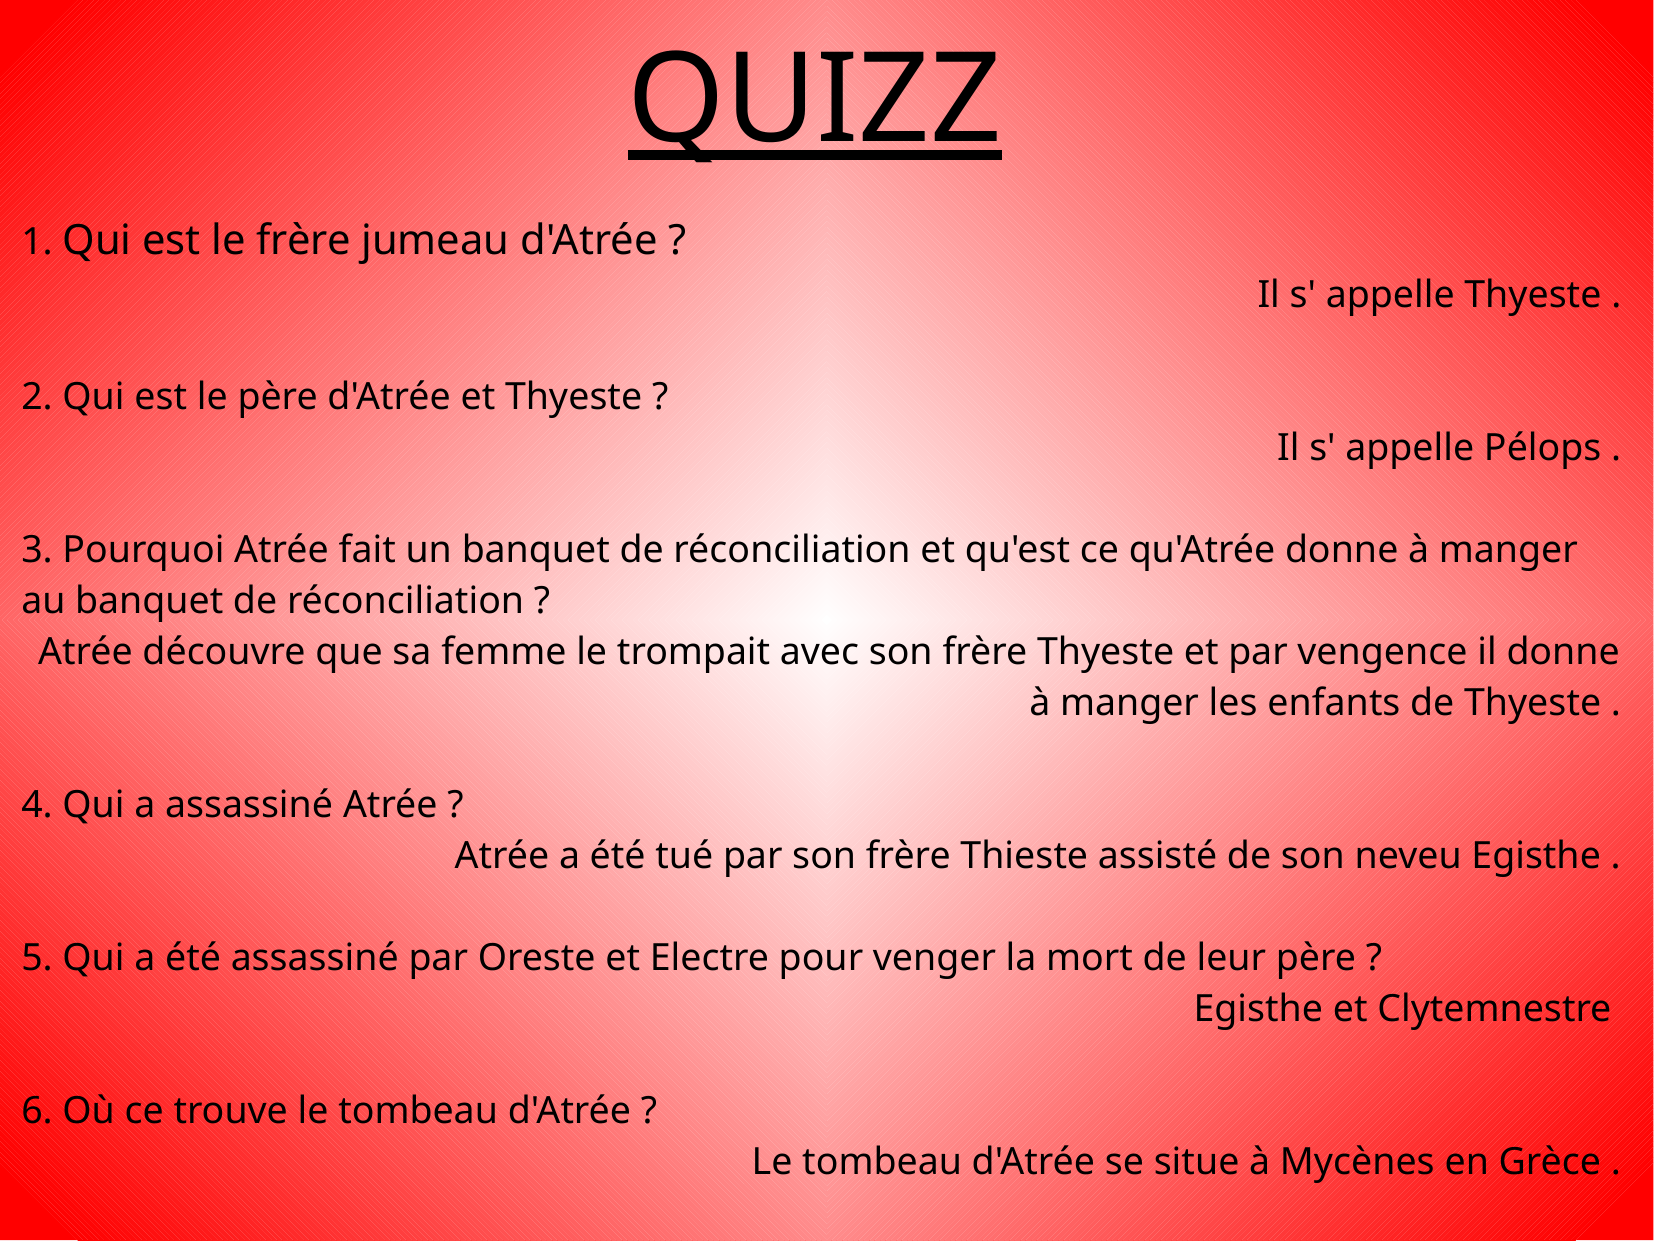

QUIZZ
1. Qui est le frère jumeau d'Atrée ?
Il s' appelle Thyeste .
2. Qui est le père d'Atrée et Thyeste ?
Il s' appelle Pélops .
3. Pourquoi Atrée fait un banquet de réconciliation et qu'est ce qu'Atrée donne à manger au banquet de réconciliation ?
Atrée découvre que sa femme le trompait avec son frère Thyeste et par vengence il donne à manger les enfants de Thyeste .
4. Qui a assassiné Atrée ?
 Atrée a été tué par son frère Thieste assisté de son neveu Egisthe .
5. Qui a été assassiné par Oreste et Electre pour venger la mort de leur père ?
 Egisthe et Clytemnestre
6. Où ce trouve le tombeau d'Atrée ?
Le tombeau d'Atrée se situe à Mycènes en Grèce .